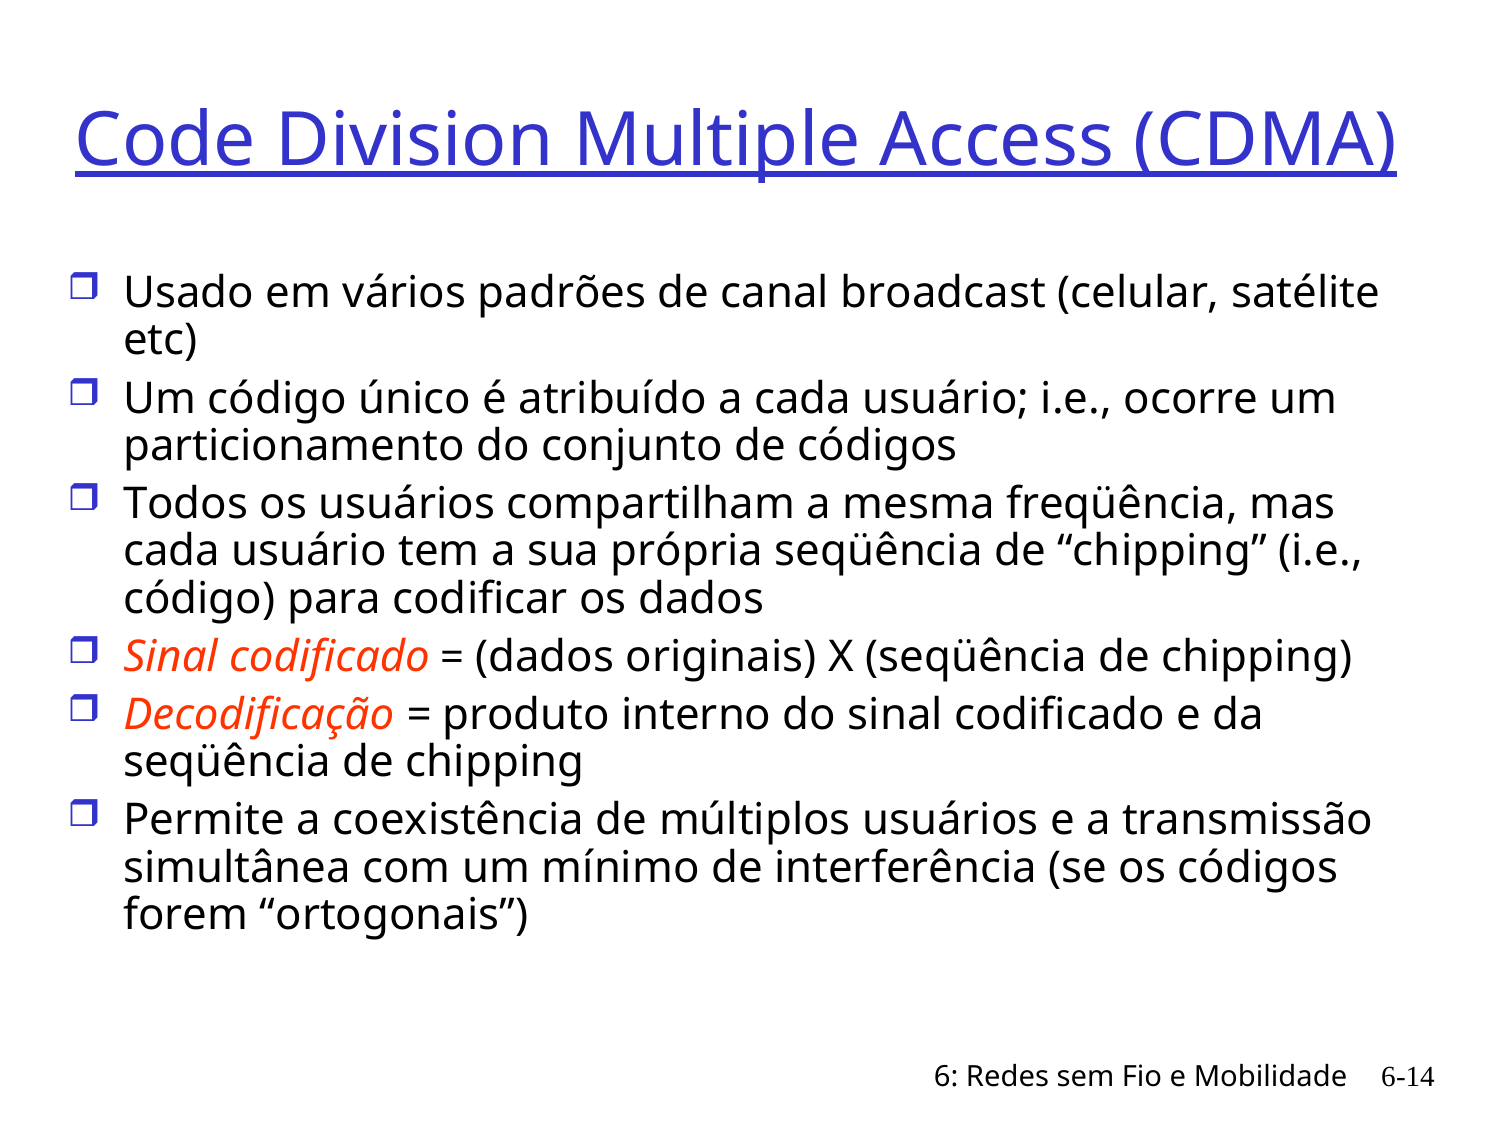

Code Division Multiple Access (CDMA)
Usado em vários padrões de canal broadcast (celular, satélite etc)
Um código único é atribuído a cada usuário; i.e., ocorre um particionamento do conjunto de códigos
Todos os usuários compartilham a mesma freqüência, mas cada usuário tem a sua própria seqüência de “chipping” (i.e., código) para codificar os dados
Sinal codificado = (dados originais) X (seqüência de chipping)
Decodificação = produto interno do sinal codificado e da seqüência de chipping
Permite a coexistência de múltiplos usuários e a transmissão simultânea com um mínimo de interferência (se os códigos forem “ortogonais”)
6: Redes sem Fio e Mobilidade